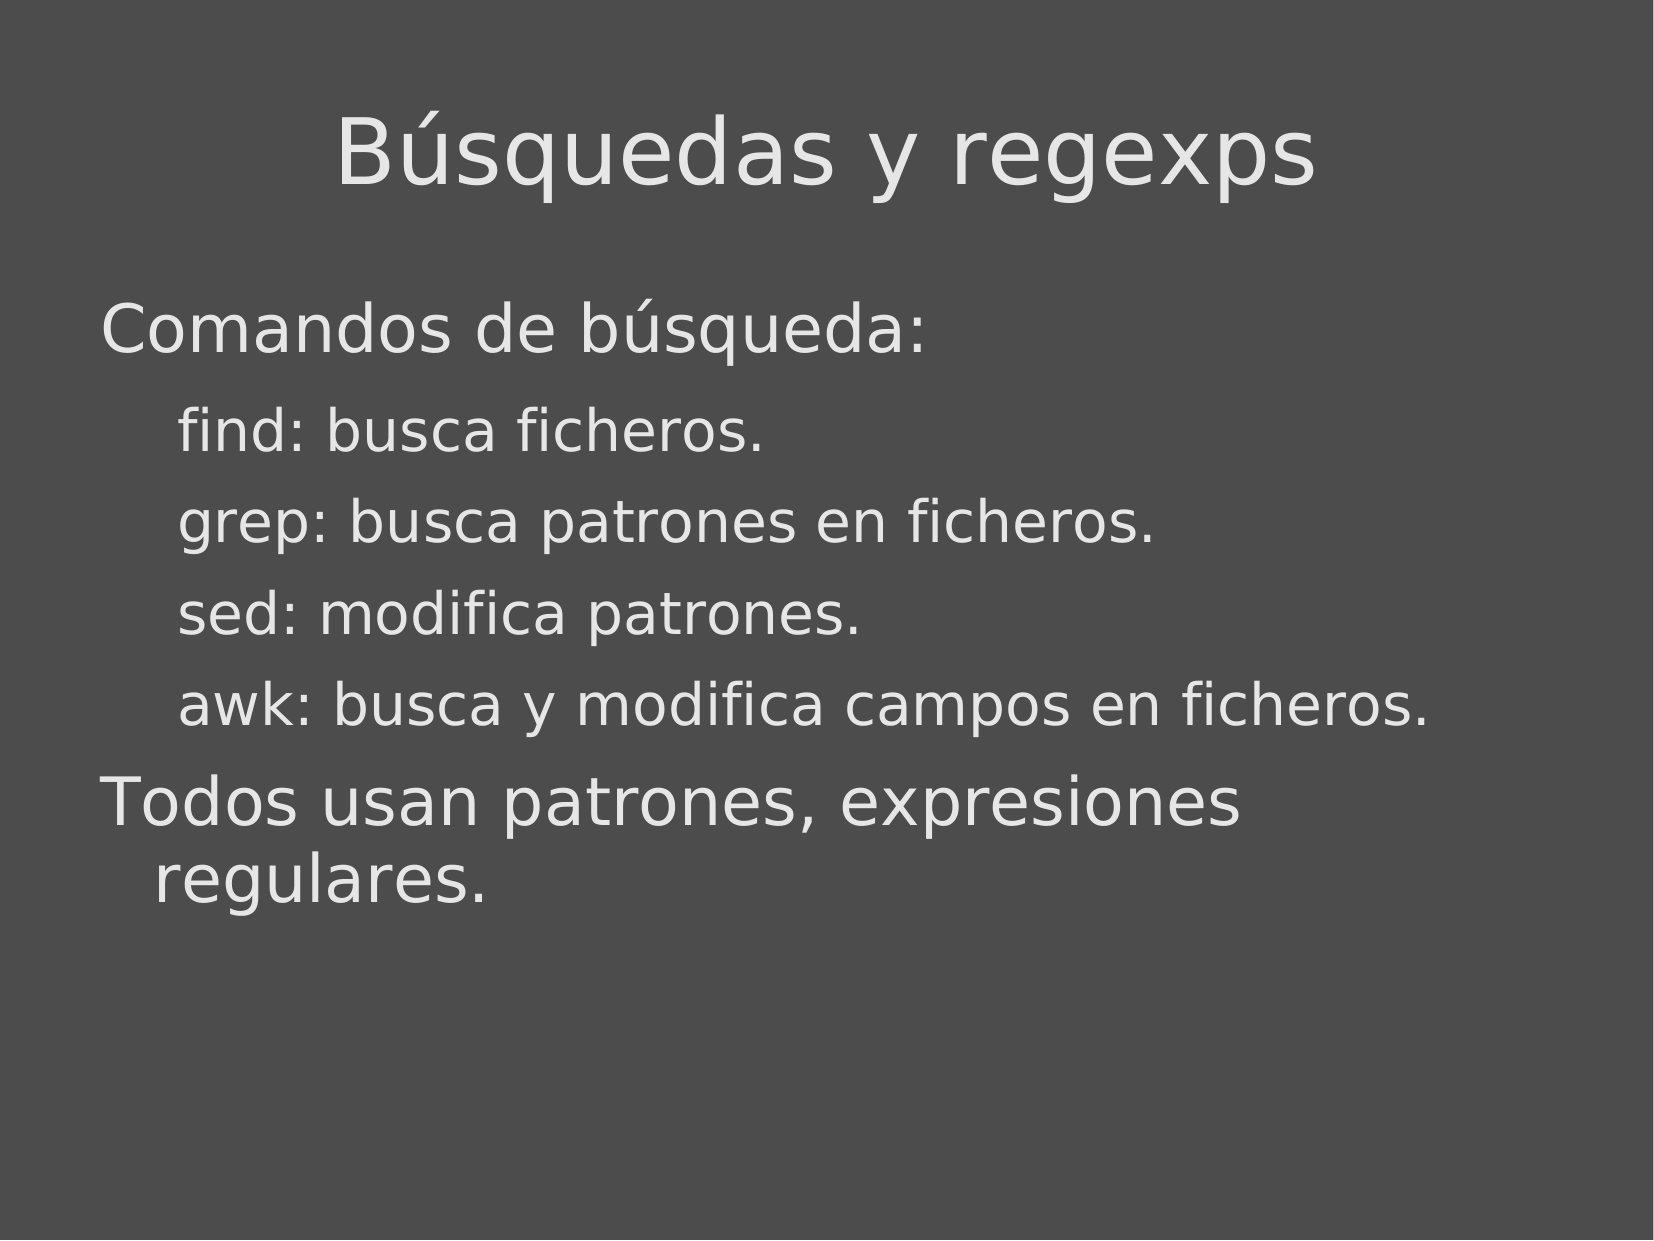

# Búsquedas y regexps
Comandos de búsqueda:
find: busca ficheros.
grep: busca patrones en ficheros.
sed: modifica patrones.
awk: busca y modifica campos en ficheros.
Todos usan patrones, expresiones regulares.